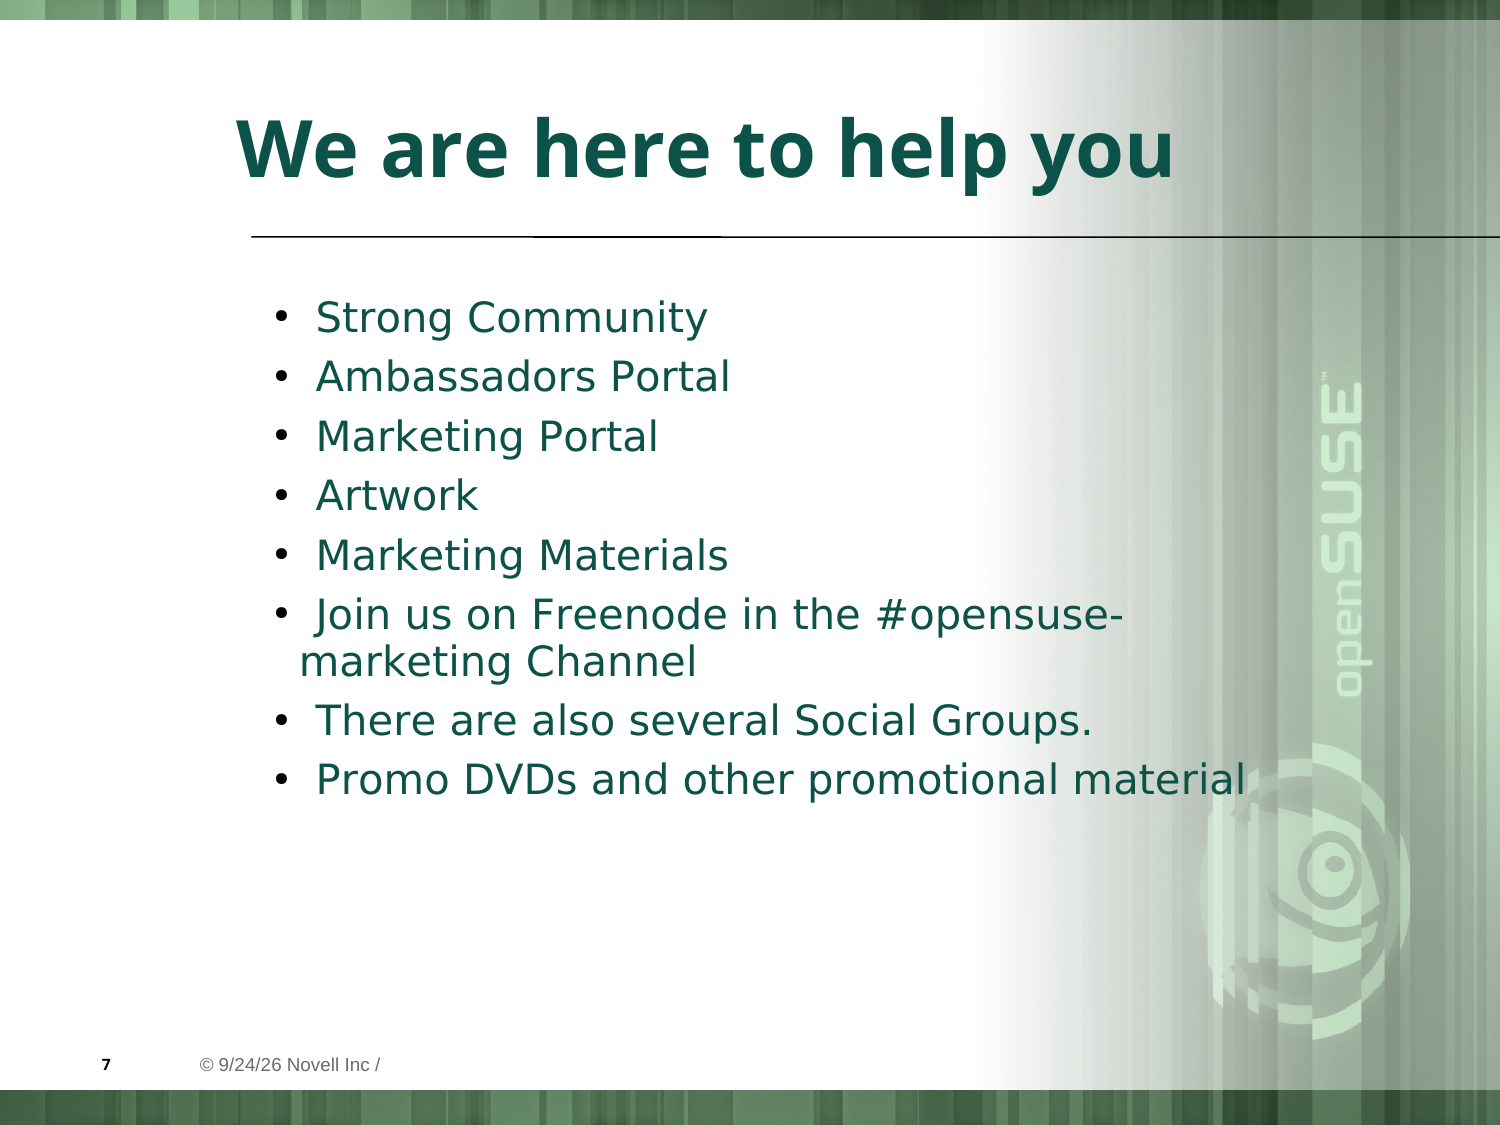

# We are here to help you
 Strong Community
 Ambassadors Portal
 Marketing Portal
 Artwork
 Marketing Materials
 Join us on Freenode in the #opensuse-marketing Channel
 There are also several Social Groups.
 Promo DVDs and other promotional material